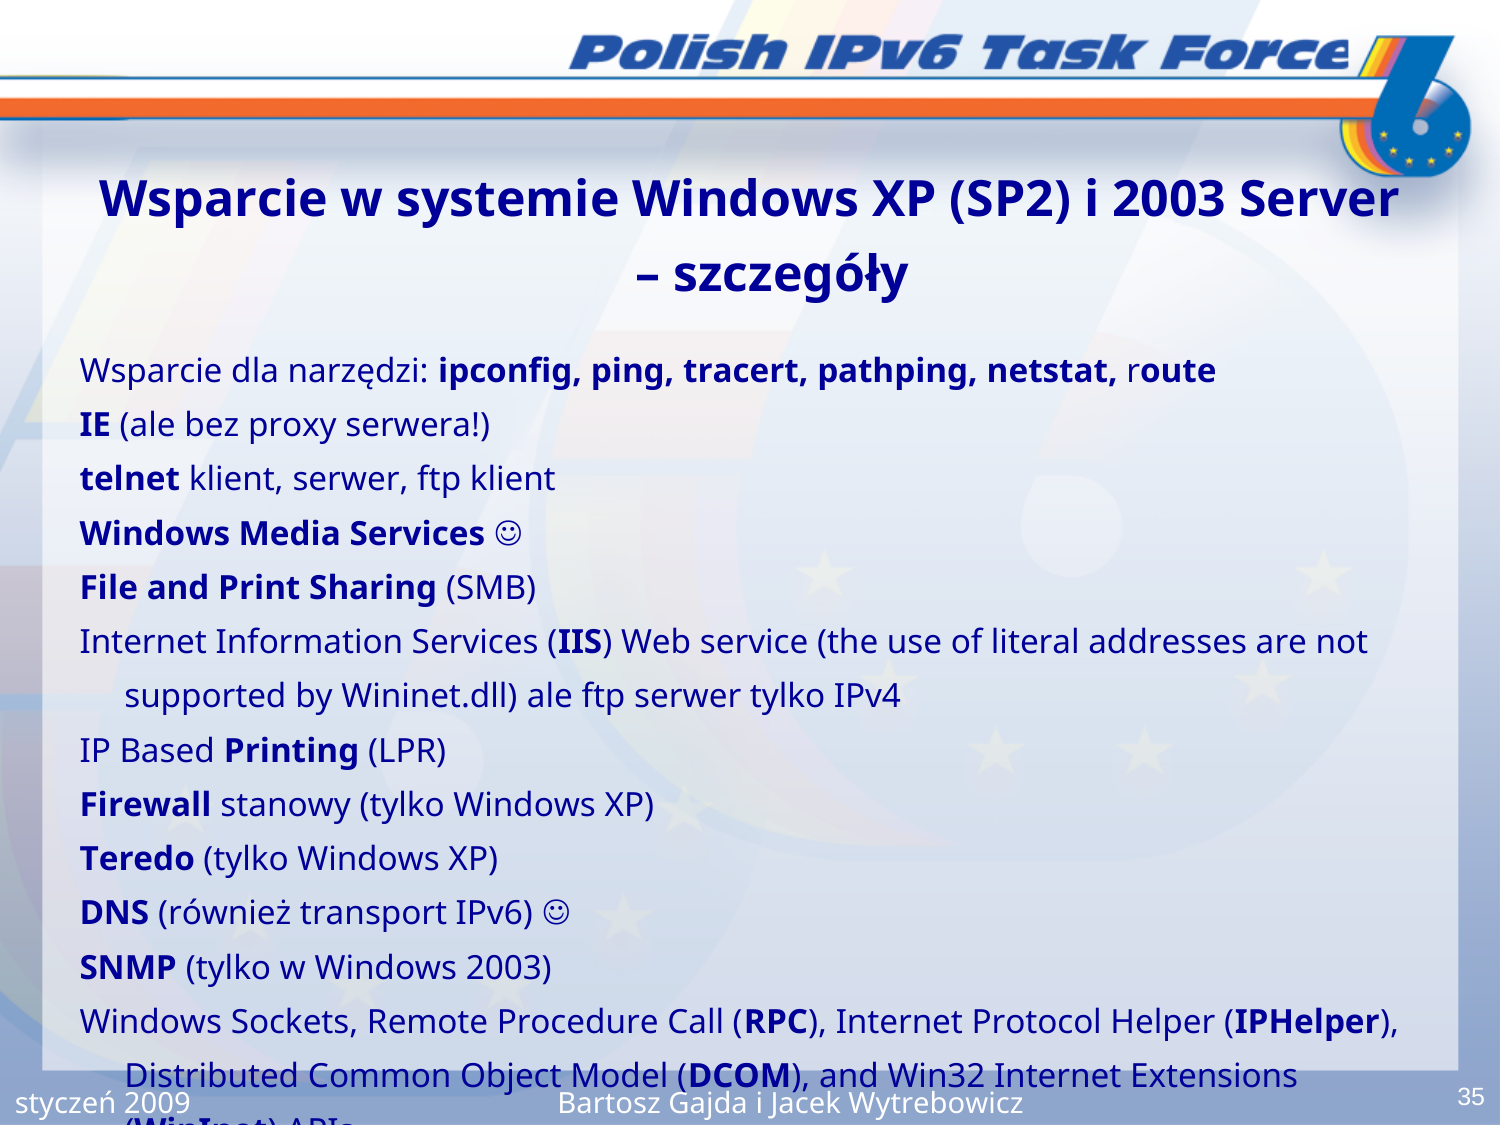

Wsparcie w systemie Windows XP (SP2) i 2003 Server
– szczegóły
Wsparcie dla narzędzi: ipconfig, ping, tracert, pathping, netstat, route
IE (ale bez proxy serwera!)
telnet klient, serwer, ftp klient
Windows Media Services 
File and Print Sharing (SMB)
Internet Information Services (IIS) Web service (the use of literal addresses are not supported by Wininet.dll) ale ftp serwer tylko IPv4
IP Based Printing (LPR)
Firewall stanowy (tylko Windows XP)
Teredo (tylko Windows XP)
DNS (również transport IPv6) 
SNMP (tylko w Windows 2003)
Windows Sockets, Remote Procedure Call (RPC), Internet Protocol Helper (IPHelper), Distributed Common Object Model (DCOM), and Win32 Internet Extensions (WinInet) APIs
styczeń 2009
Bartosz Gajda i Jacek Wytrebowicz
35